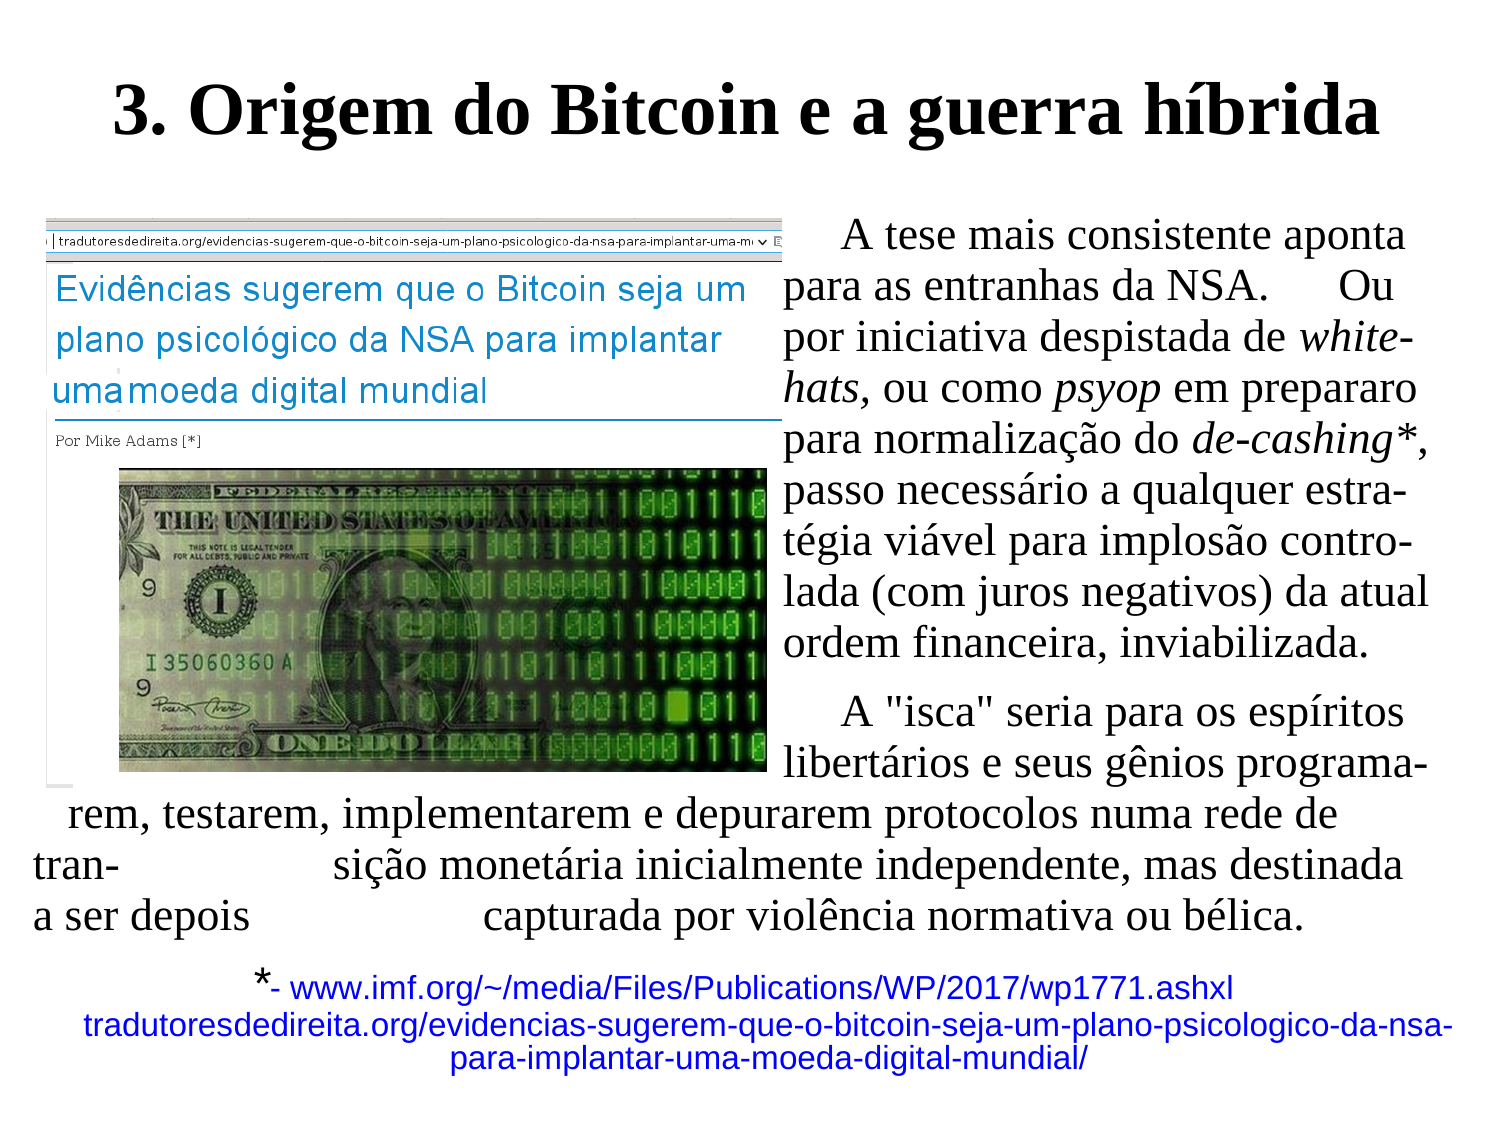

# 3. Origem do Bitcoin e a guerra híbrida
					 A tese mais consistente aponta
					para as entranhas da NSA. Ou
					por iniciativa despistada de white-
					hats, ou como psyop em prepararo
					para normalização do de-cashing*,
					passo necessário a qualquer estra-					tégia viável para implosão contro-					lada (com juros negativos) da atual
					ordem financeira, inviabilizada.
					 A "isca" seria para os espíritos					libertários e seus gênios programa-	rem, testarem, implementarem e depurarem protocolos numa rede de tran-	sição monetária inicialmente independente, mas destinada a ser depois 		capturada por violência normativa ou bélica.
*- www.imf.org/~/media/Files/Publications/WP/2017/wp1771.ashxl
tradutoresdedireita.org/evidencias-sugerem-que-o-bitcoin-seja-um-plano-psicologico-da-nsa-para-implantar-uma-moeda-digital-mundial/